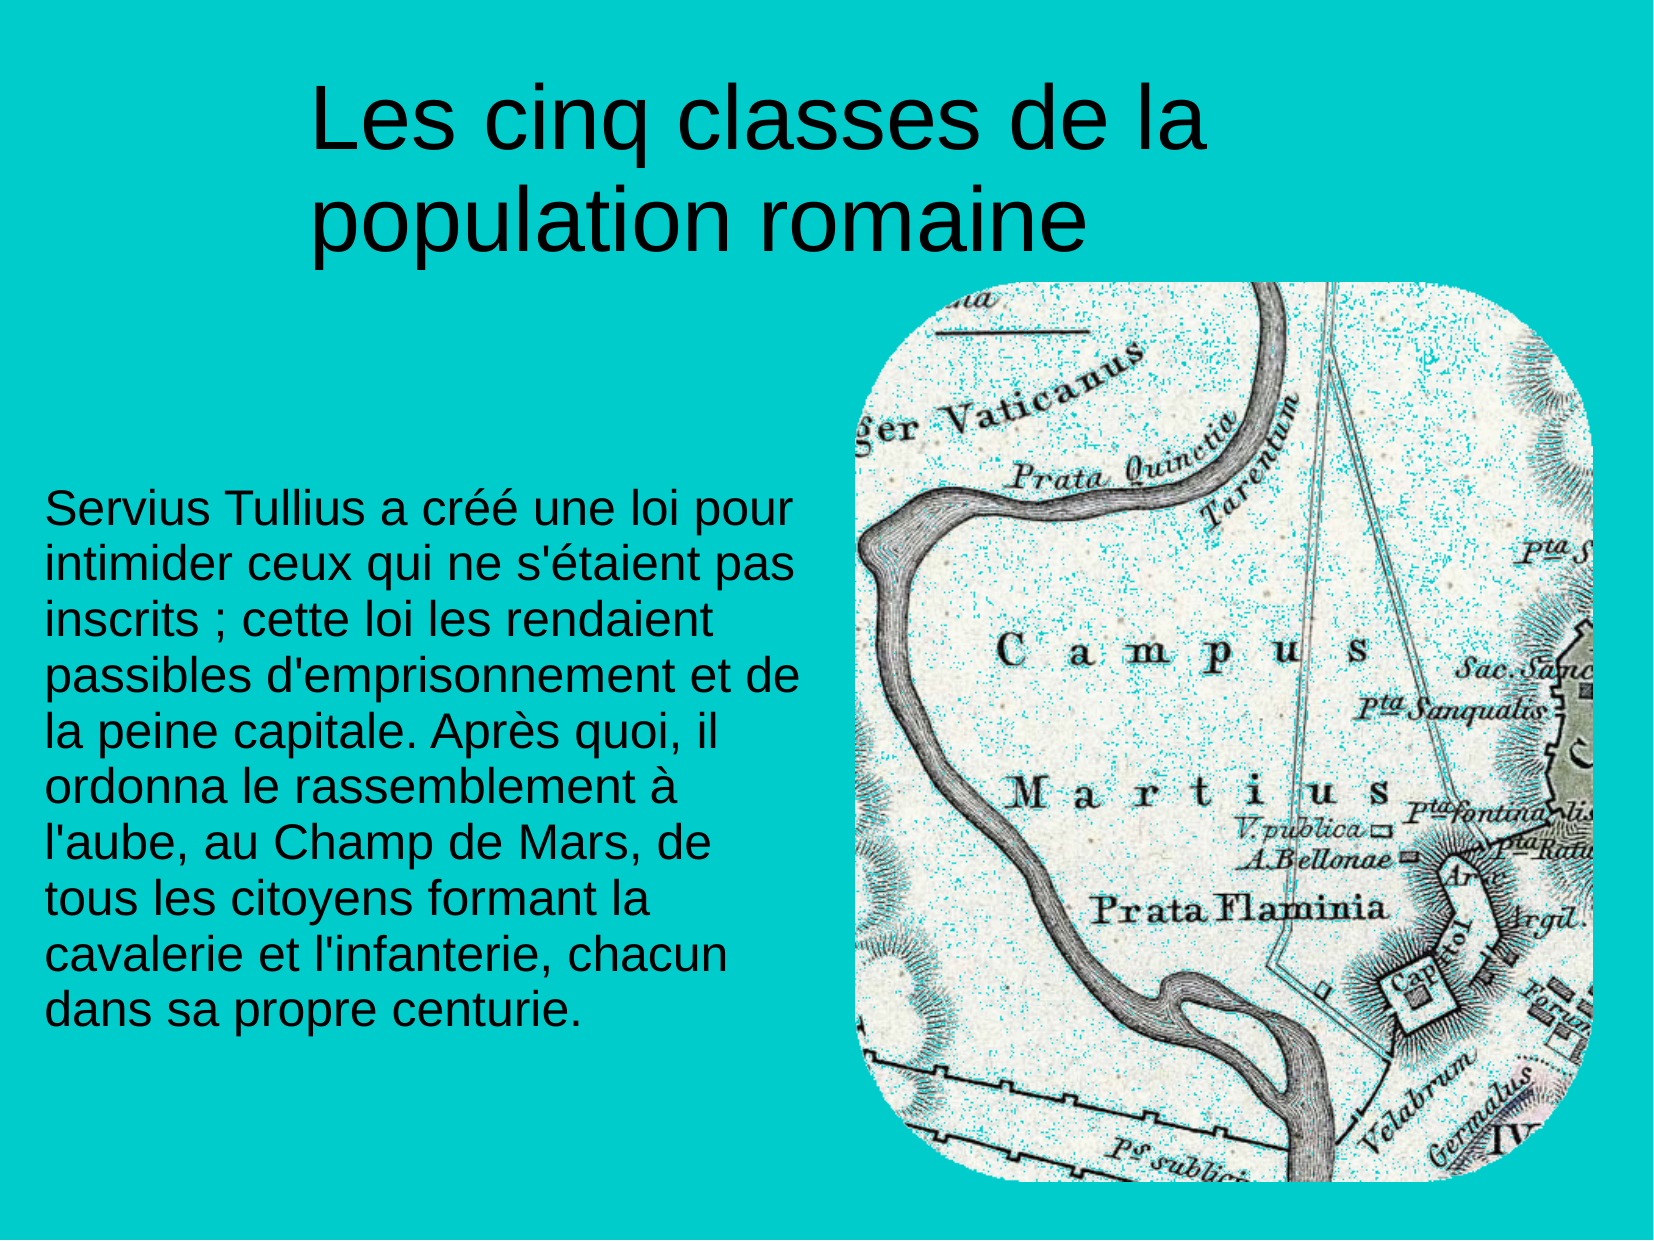

Les cinq classes de la population romaine
Servius Tullius a créé une loi pour intimider ceux qui ne s'étaient pas inscrits ; cette loi les rendaient passibles d'emprisonnement et de la peine capitale. Après quoi, il ordonna le rassemblement à l'aube, au Champ de Mars, de tous les citoyens formant la cavalerie et l'infanterie, chacun dans sa propre centurie.